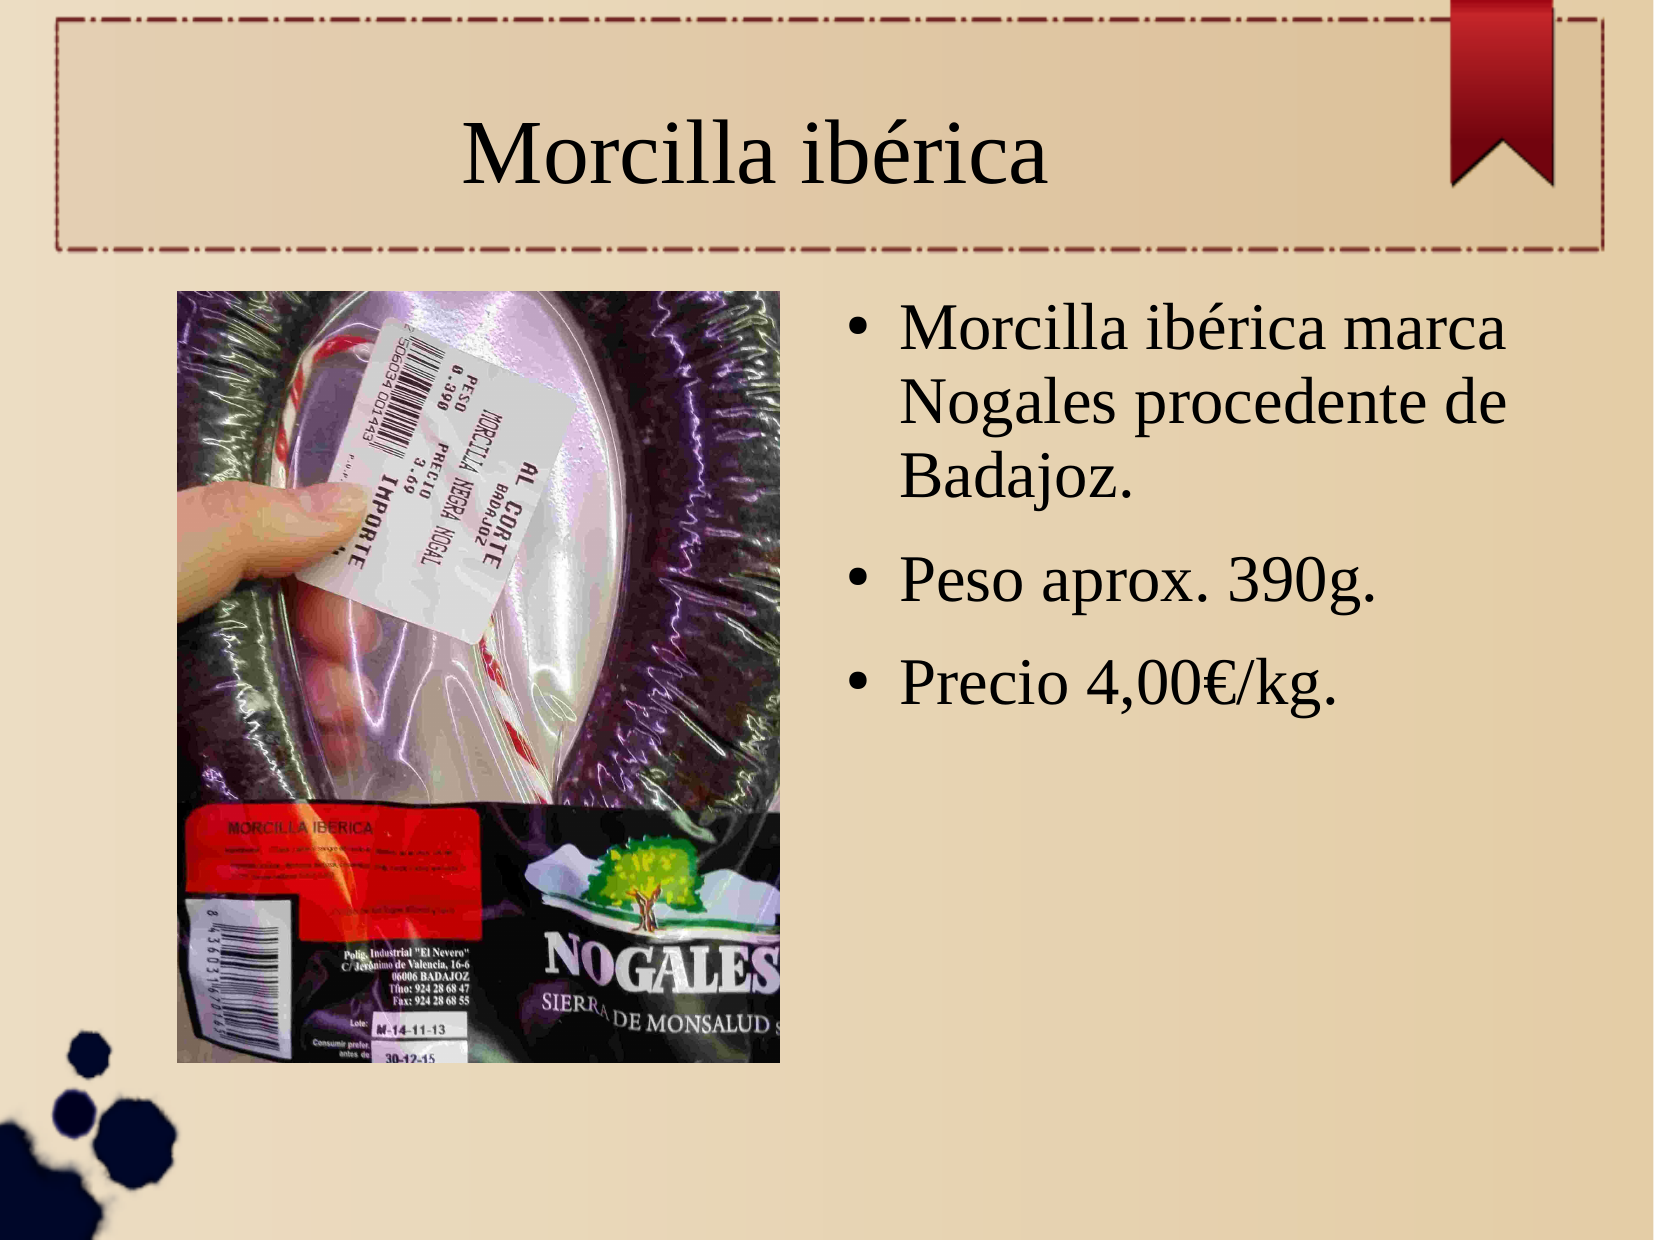

# Morcilla ibérica
Morcilla ibérica marca Nogales procedente de Badajoz.
Peso aprox. 390g.
Precio 4,00€/kg.